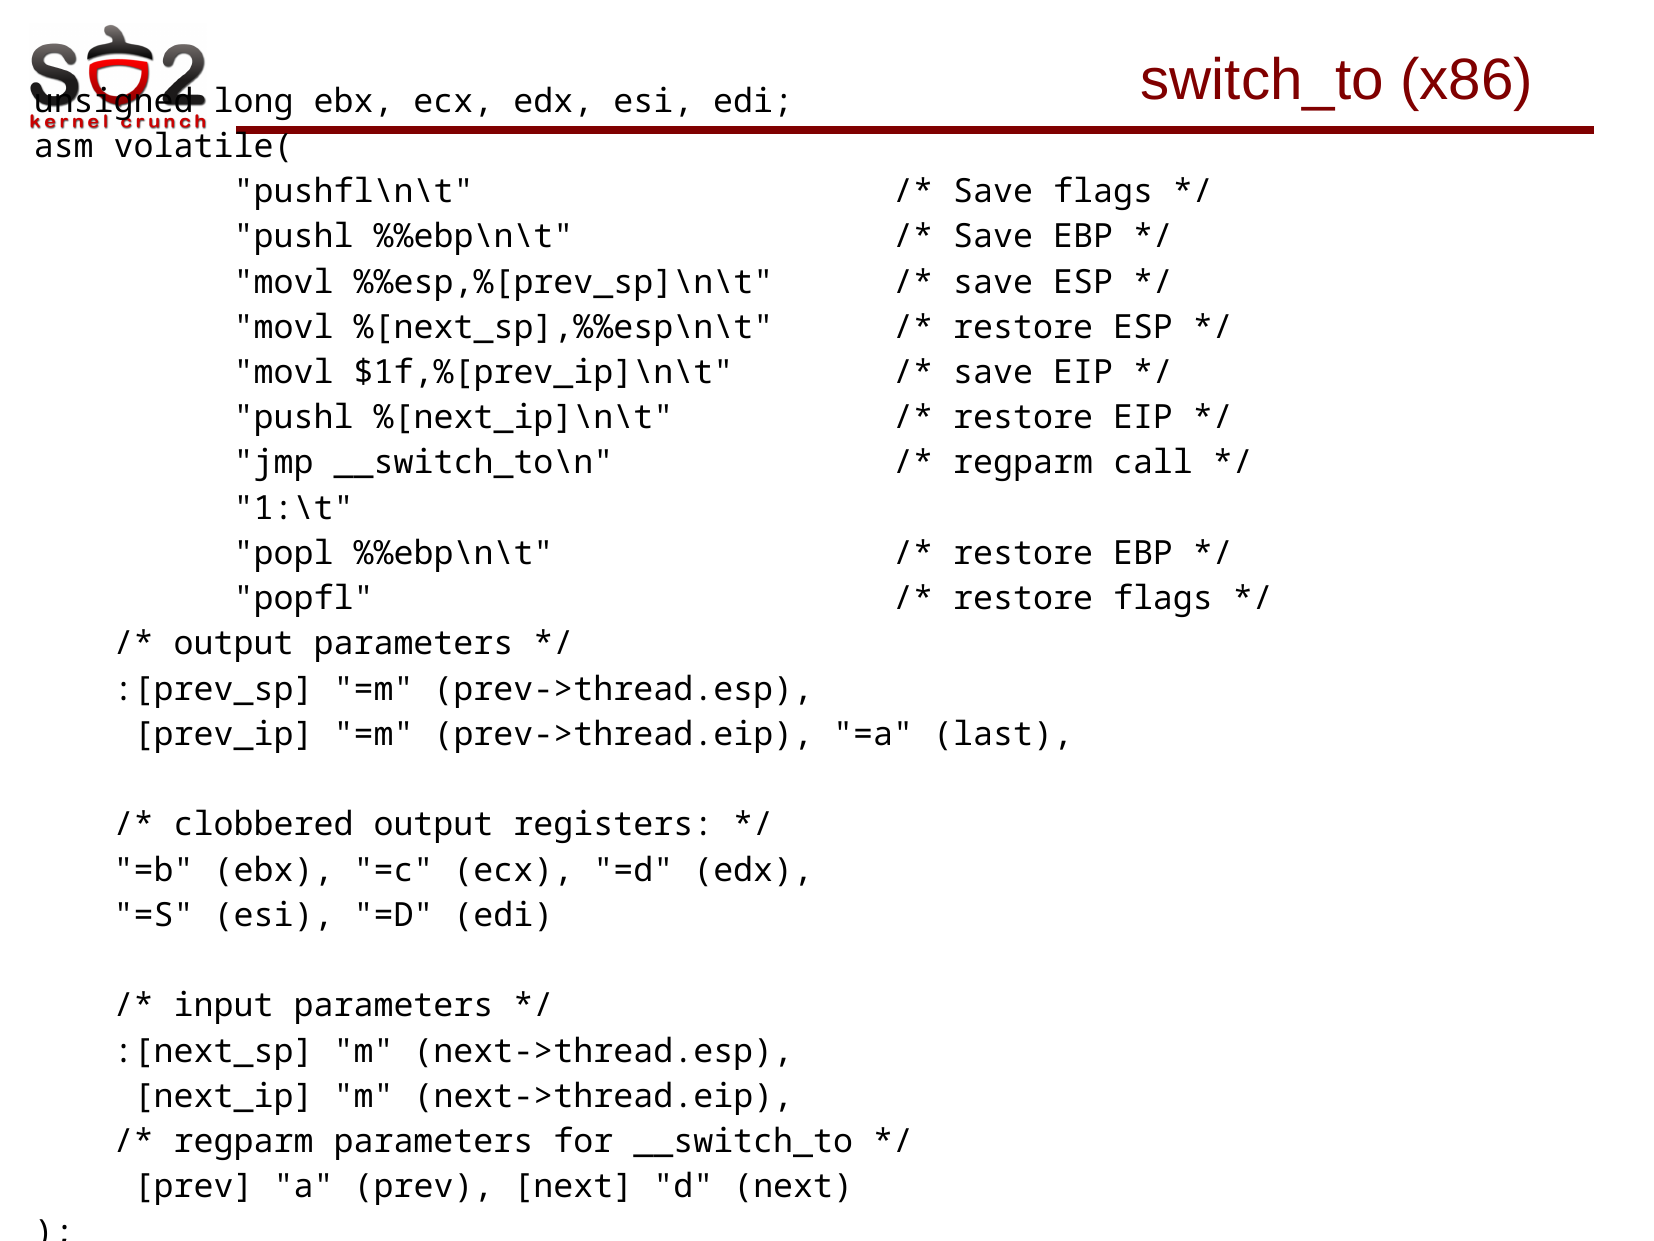

# switch_to (x86)
unsigned long ebx, ecx, edx, esi, edi;
asm volatile(
 "pushfl\n\t" /* Save flags */
 "pushl %%ebp\n\t" /* Save EBP */
 "movl %%esp,%[prev_sp]\n\t" /* save ESP */
 "movl %[next_sp],%%esp\n\t" /* restore ESP */
 "movl $1f,%[prev_ip]\n\t" /* save EIP */
 "pushl %[next_ip]\n\t" /* restore EIP */
 "jmp __switch_to\n" /* regparm call */
 "1:\t"
 "popl %%ebp\n\t" /* restore EBP */
 "popfl" /* restore flags */
 /* output parameters */
 :[prev_sp] "=m" (prev->thread.esp),
 [prev_ip] "=m" (prev->thread.eip), "=a" (last),
 /* clobbered output registers: */
 "=b" (ebx), "=c" (ecx), "=d" (edx),
 "=S" (esi), "=D" (edi)
 /* input parameters */
 :[next_sp] "m" (next->thread.esp),
 [next_ip] "m" (next->thread.eip),
 /* regparm parameters for __switch_to */
 [prev] "a" (prev), [next] "d" (next)
);